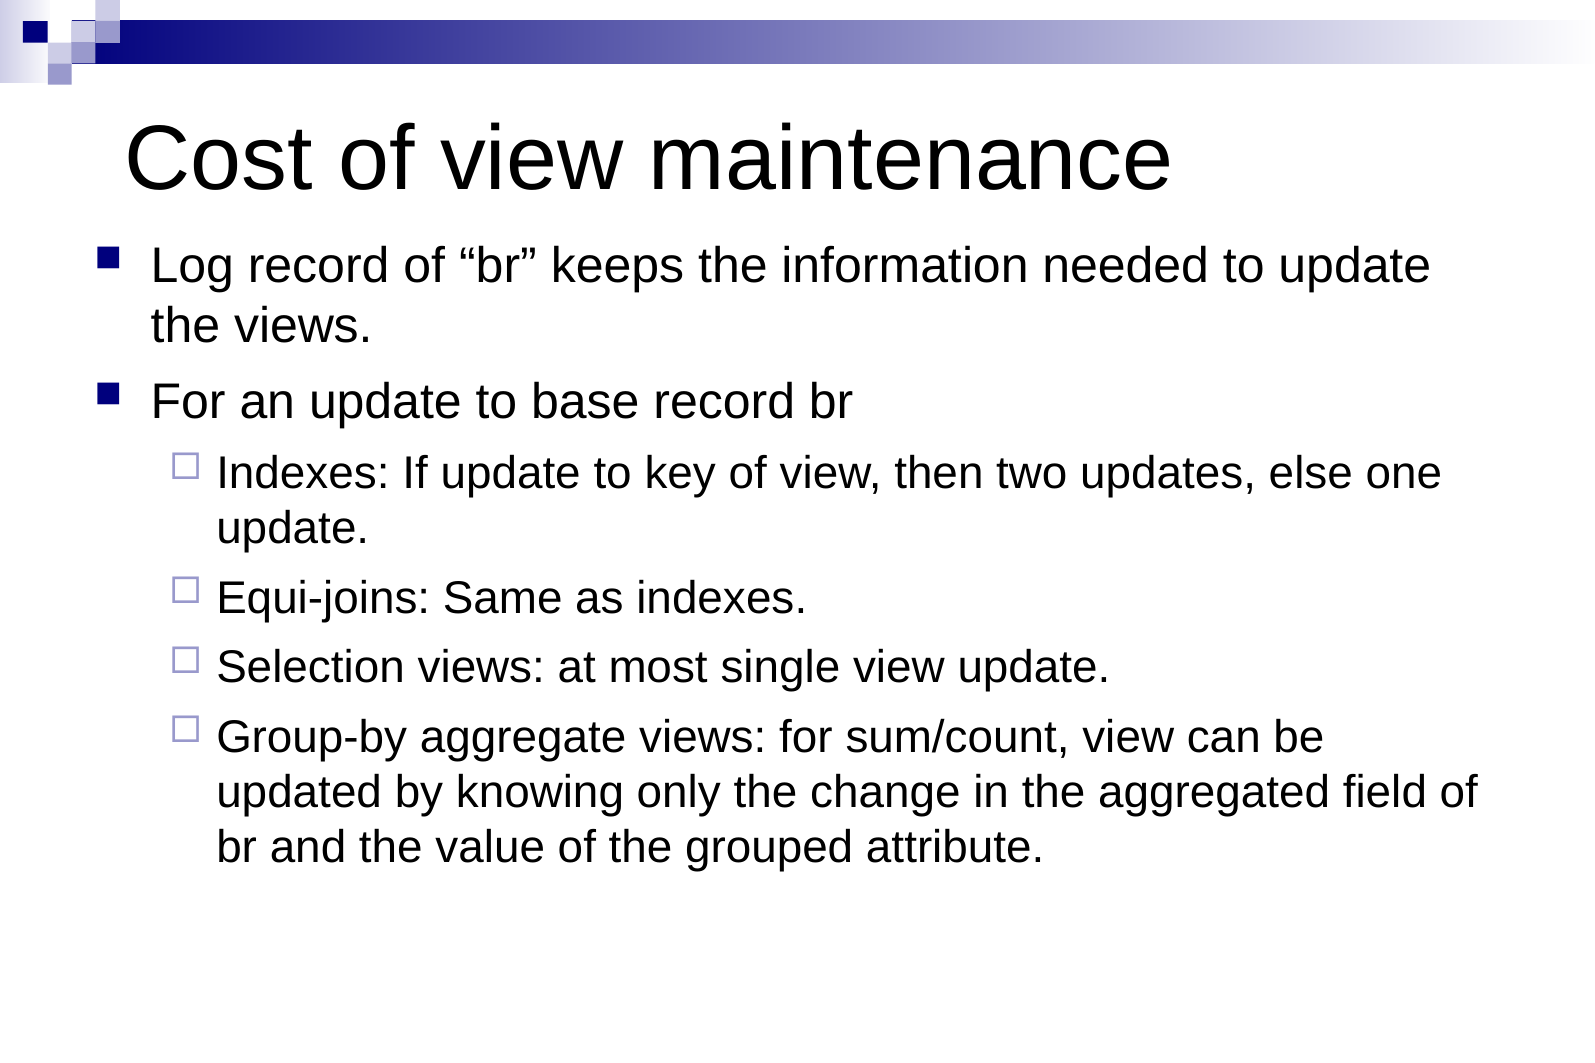

# Cost of view maintenance
Log record of “br” keeps the information needed to update the views.
For an update to base record br
Indexes: If update to key of view, then two updates, else one update.
Equi-joins: Same as indexes.
Selection views: at most single view update.
Group-by aggregate views: for sum/count, view can be updated by knowing only the change in the aggregated field of br and the value of the grouped attribute.